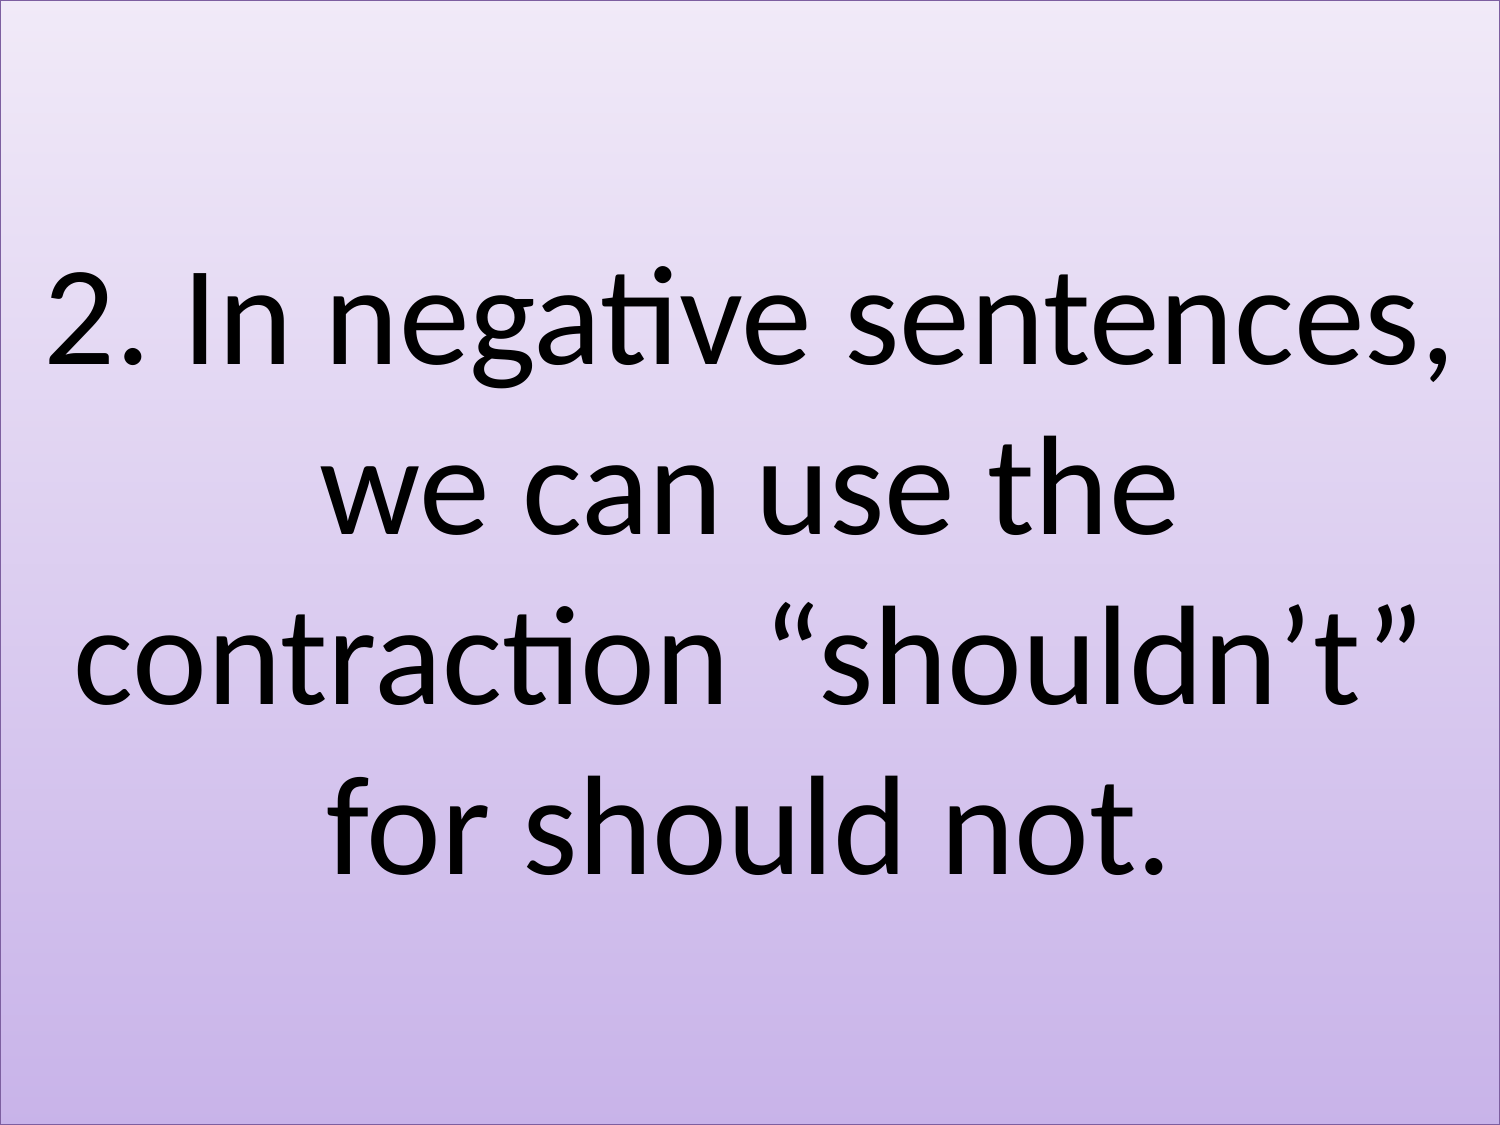

# 2. In negative sentences, we can use the contraction “shouldn’t” for should not.